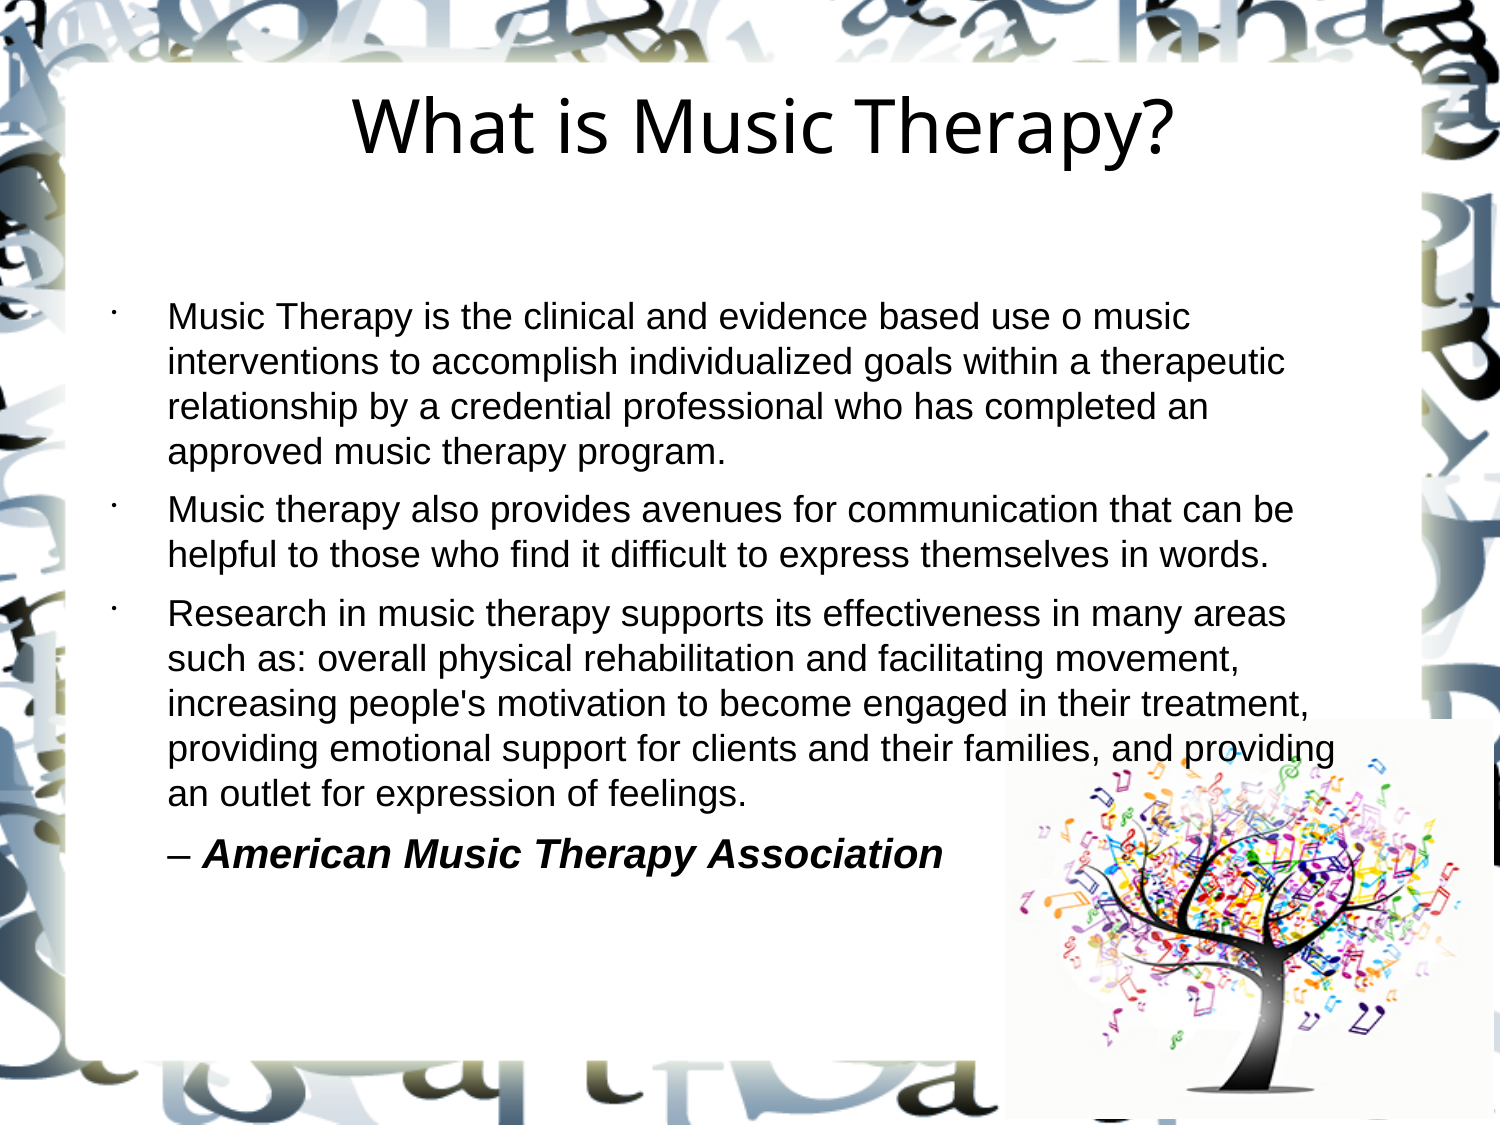

# What is Music Therapy?
Music Therapy is the clinical and evidence based use o music interventions to accomplish individualized goals within a therapeutic relationship by a credential professional who has completed an approved music therapy program.
Music therapy also provides avenues for communication that can be helpful to those who find it difficult to express themselves in words.
Research in music therapy supports its effectiveness in many areas such as: overall physical rehabilitation and facilitating movement, increasing people's motivation to become engaged in their treatment, providing emotional support for clients and their families, and providing an outlet for expression of feelings.
– American Music Therapy Association